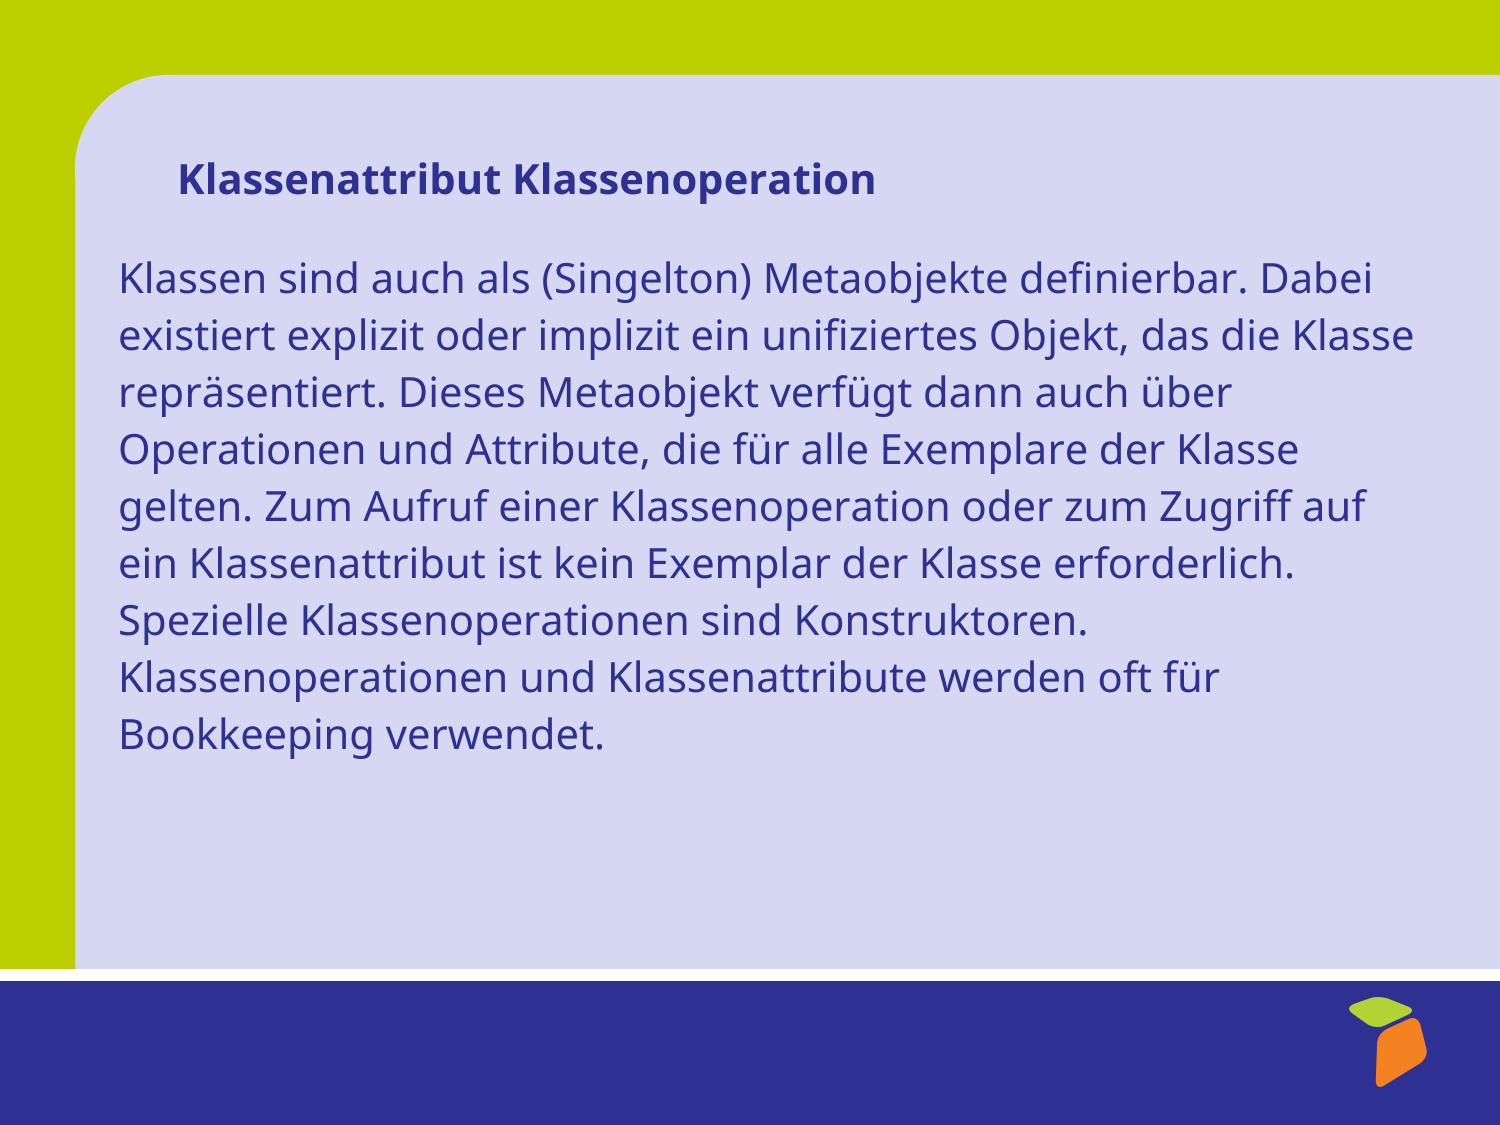

# Klassenattribut Klassenoperation
Klassen sind auch als (Singelton) Metaobjekte definierbar. Dabei existiert explizit oder implizit ein unifiziertes Objekt, das die Klasse repräsentiert. Dieses Metaobjekt verfügt dann auch über Operationen und Attribute, die für alle Exemplare der Klasse gelten. Zum Aufruf einer Klassenoperation oder zum Zugriff auf ein Klassenattribut ist kein Exemplar der Klasse erforderlich. Spezielle Klassenoperationen sind Konstruktoren. Klassenoperationen und Klassenattribute werden oft für Bookkeeping verwendet.